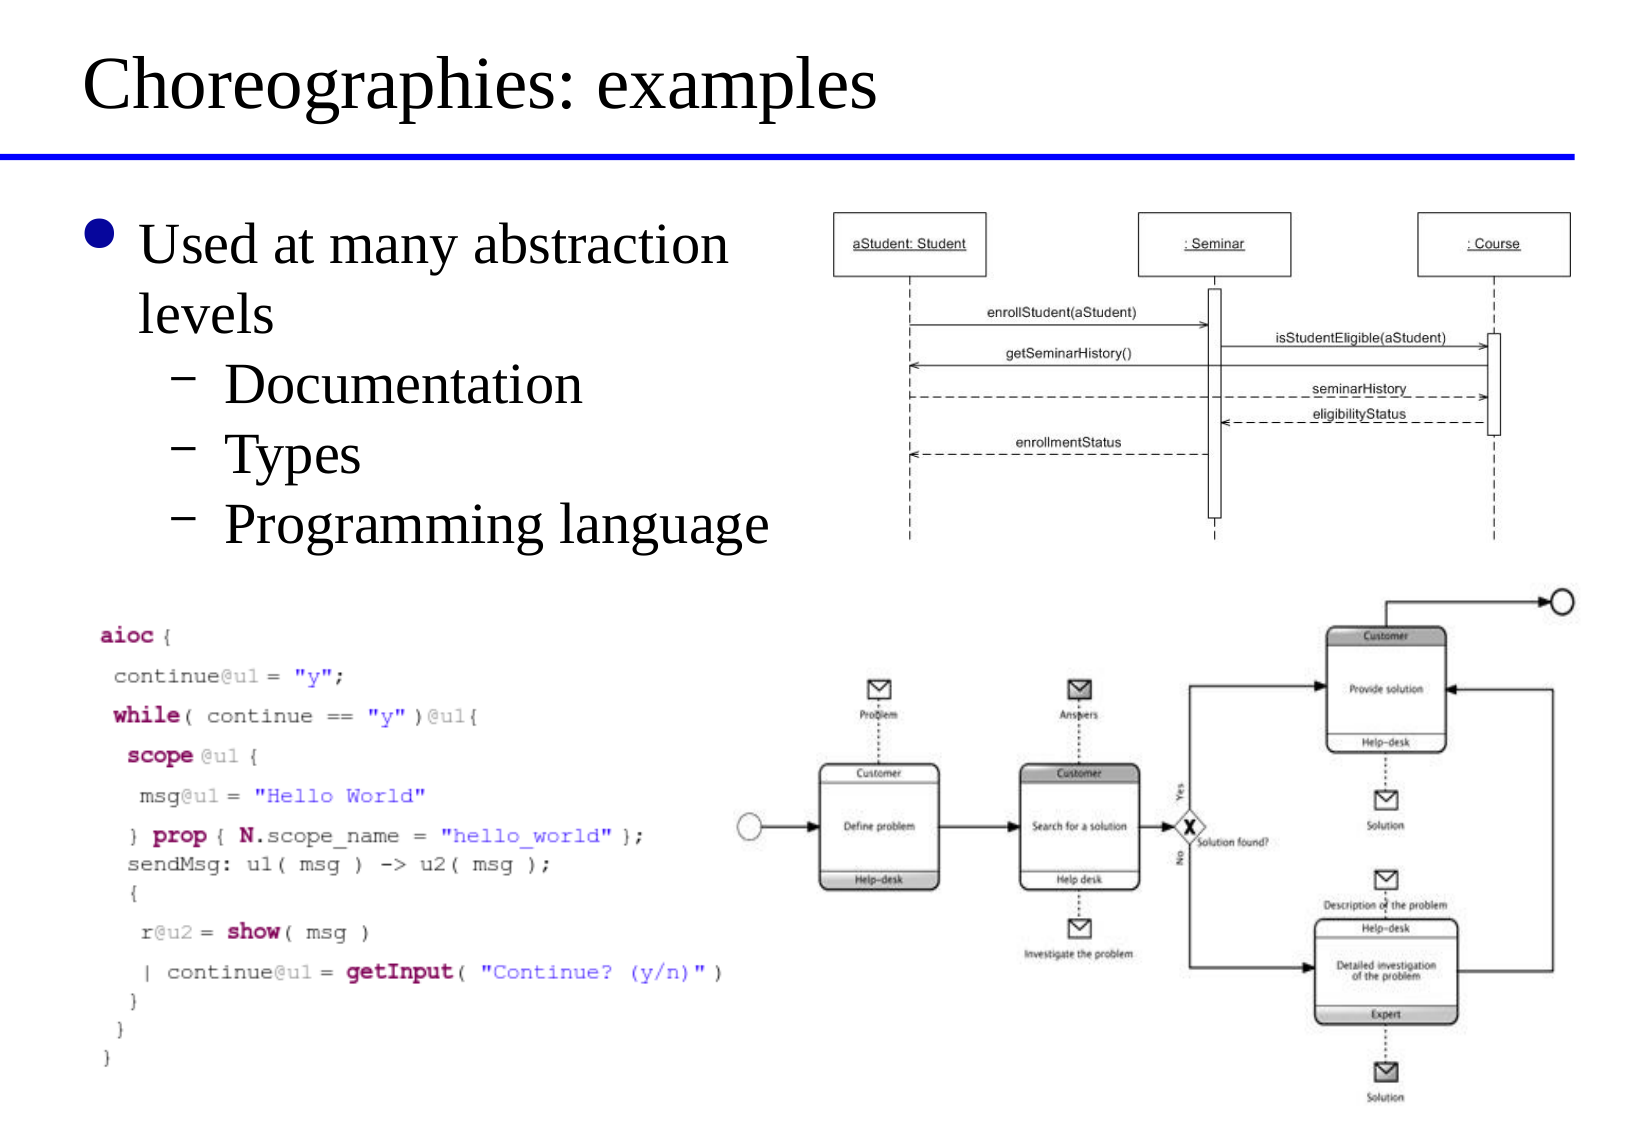

# Choreographies: examples
Used at many abstraction
levels
Documentation
Types
Programming language